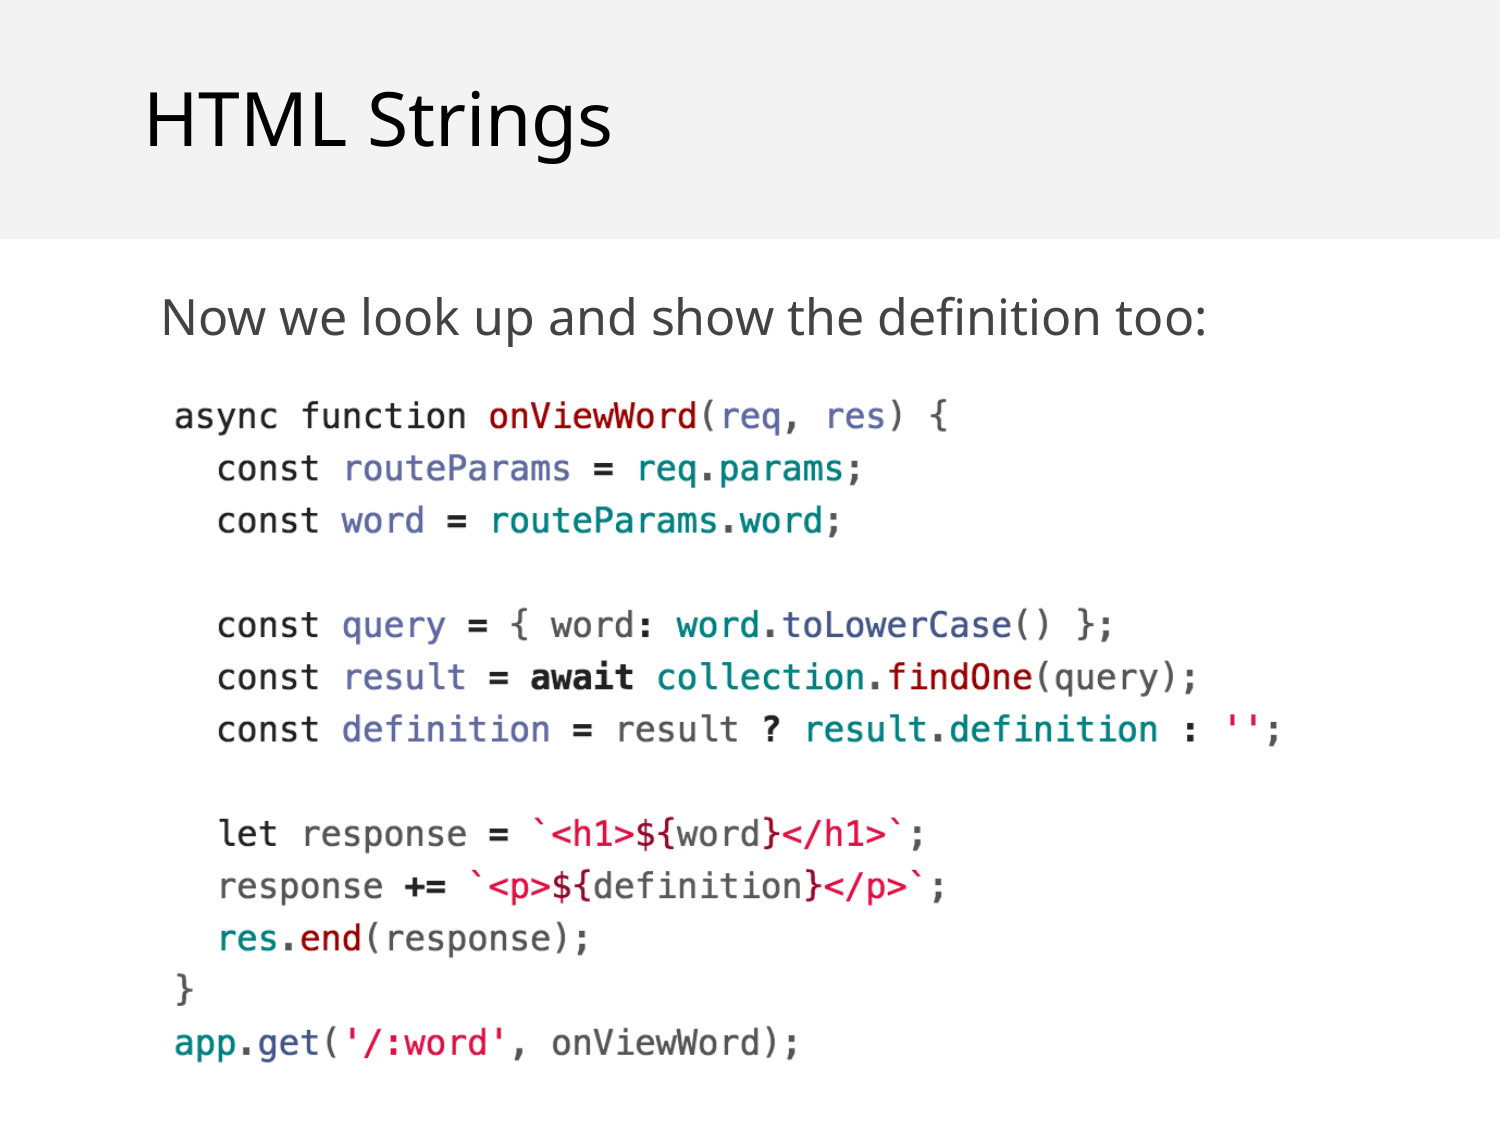

# HTML Strings
Now we look up and show the definition too: